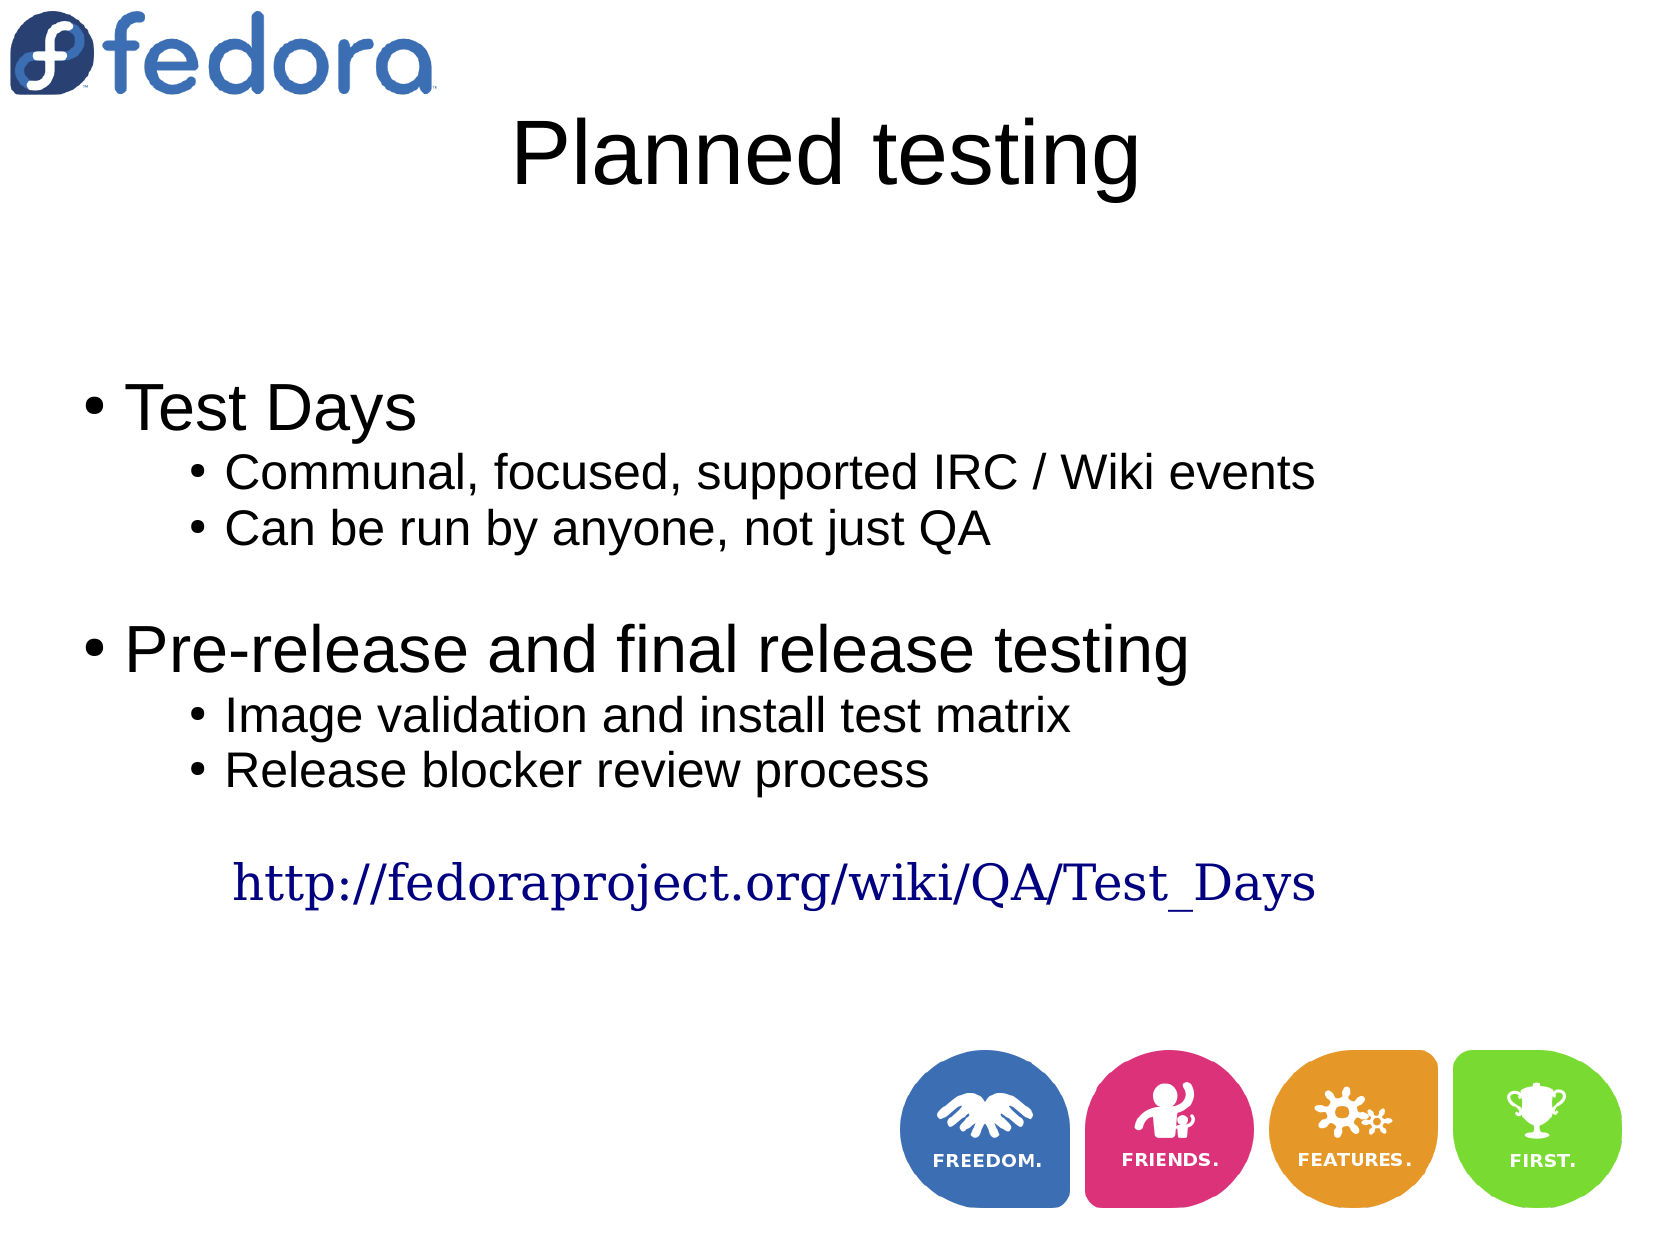

# Planned testing
 Test Days
Communal, focused, supported IRC / Wiki events
Can be run by anyone, not just QA
 Pre-release and final release testing
Image validation and install test matrix
Release blocker review process
		http://fedoraproject.org/wiki/QA/Test_Days